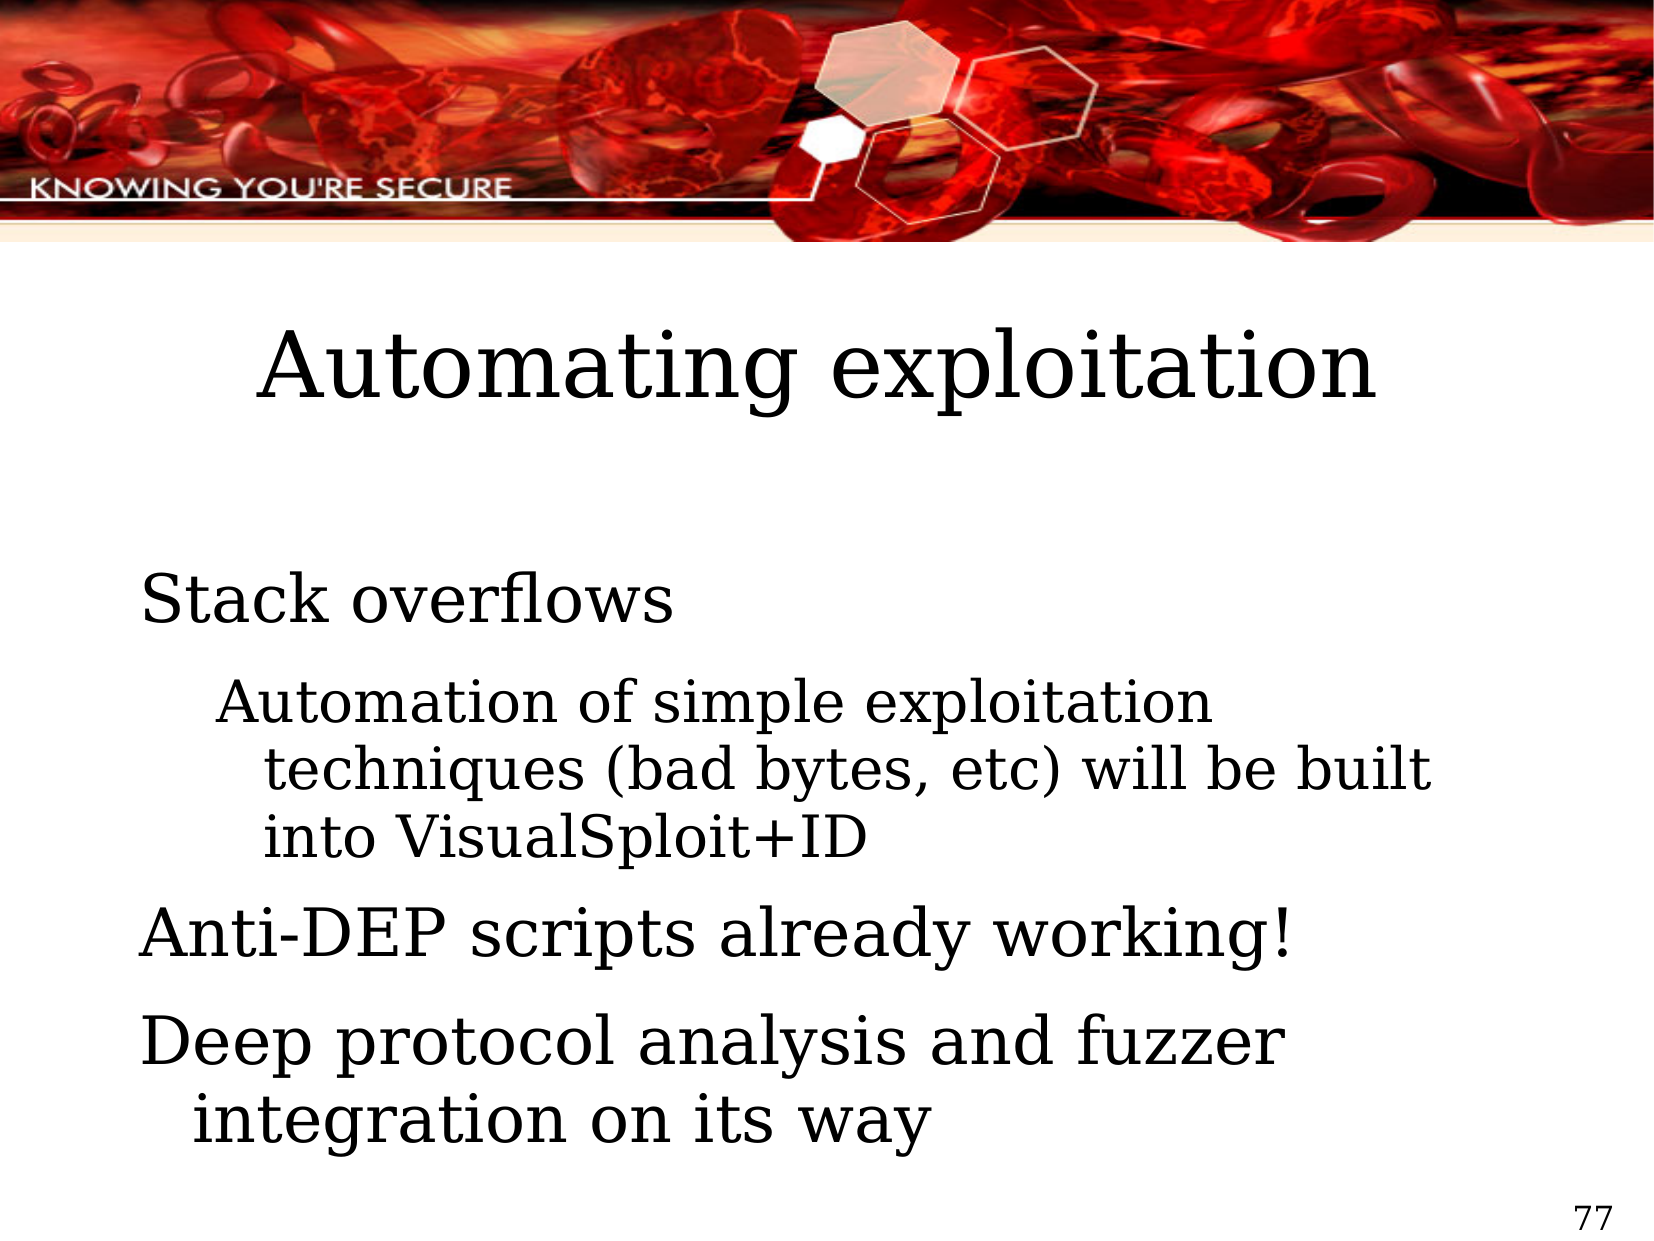

# Automating exploitation
Stack overflows
Automation of simple exploitation techniques (bad bytes, etc) will be built into VisualSploit+ID
Anti-DEP scripts already working!
Deep protocol analysis and fuzzer integration on its way